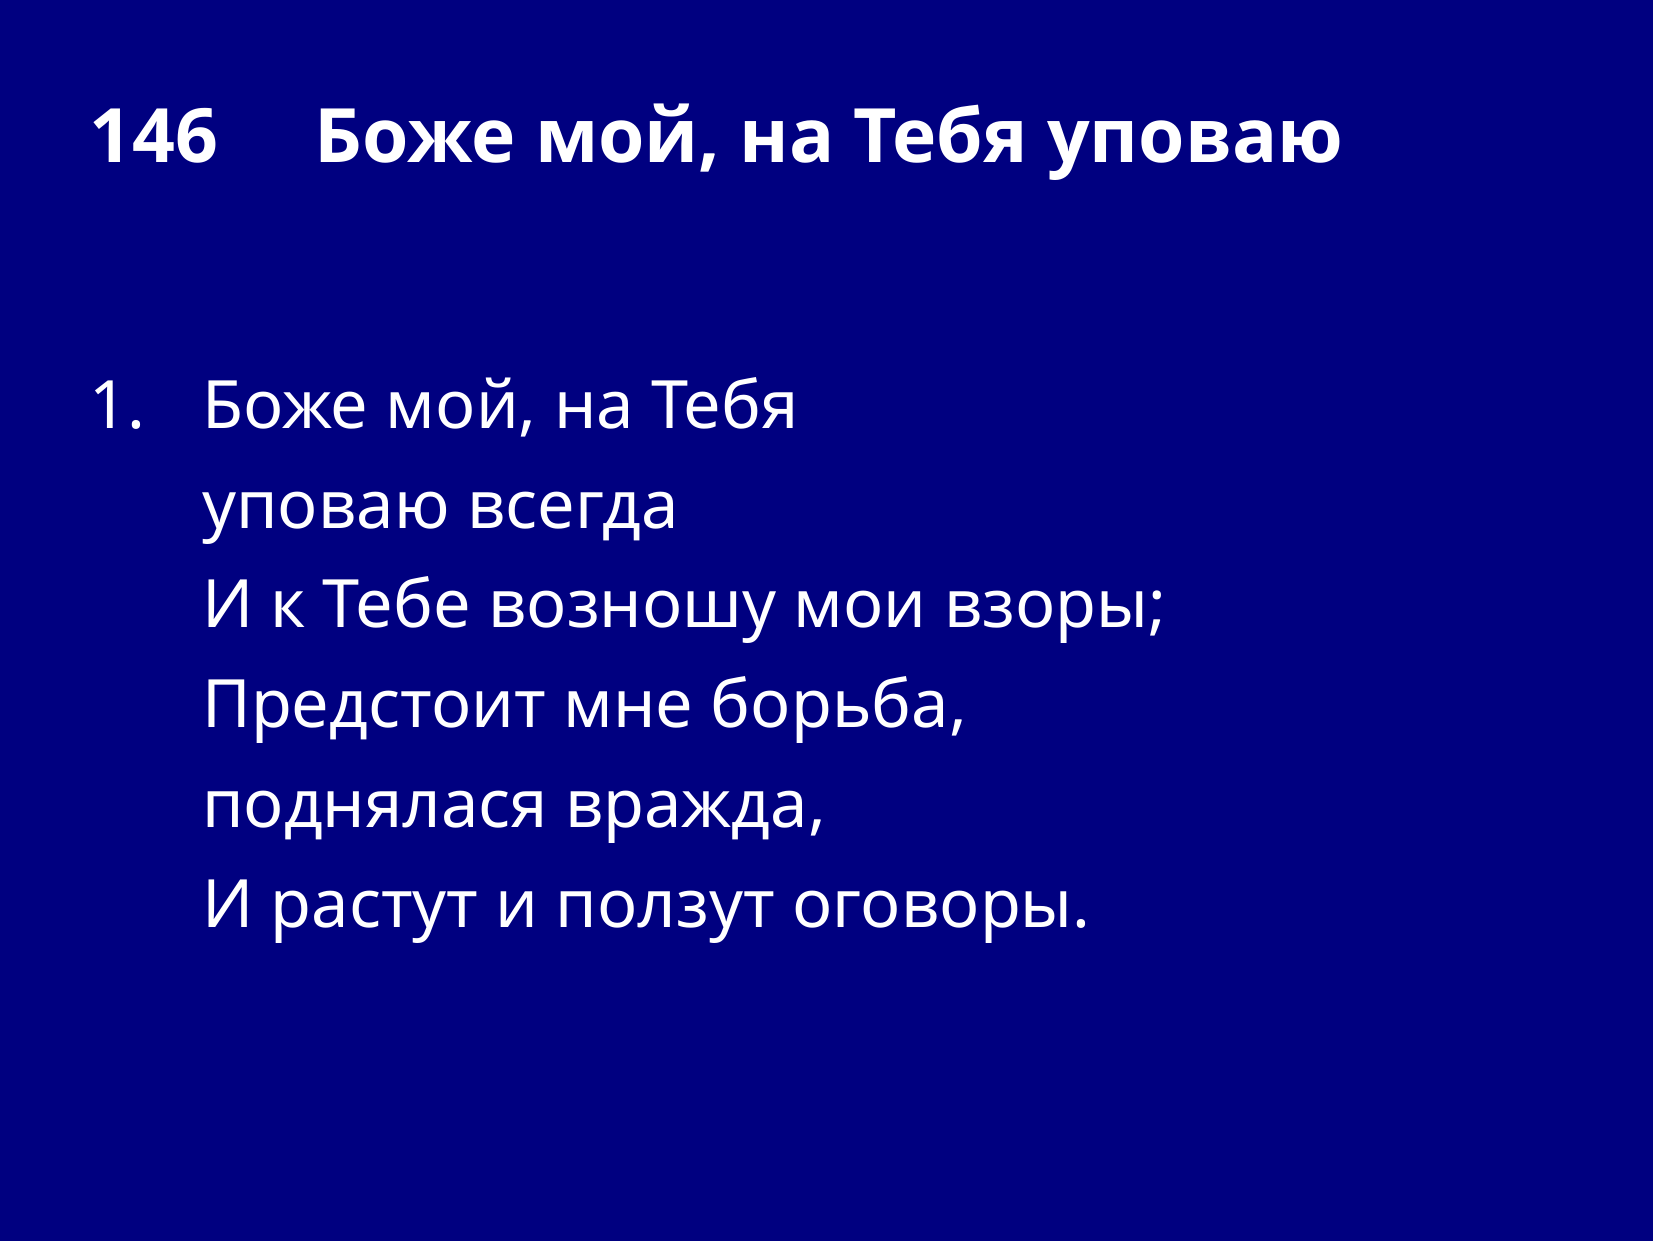

146	Боже мой, на Тебя уповаю
1.	Боже мой, на Тебя
	уповаю всегда
	И к Тебе возношу мои взоры;
	Предстоит мне борьба,
	поднялася вражда,
	И растут и ползут оговоры.